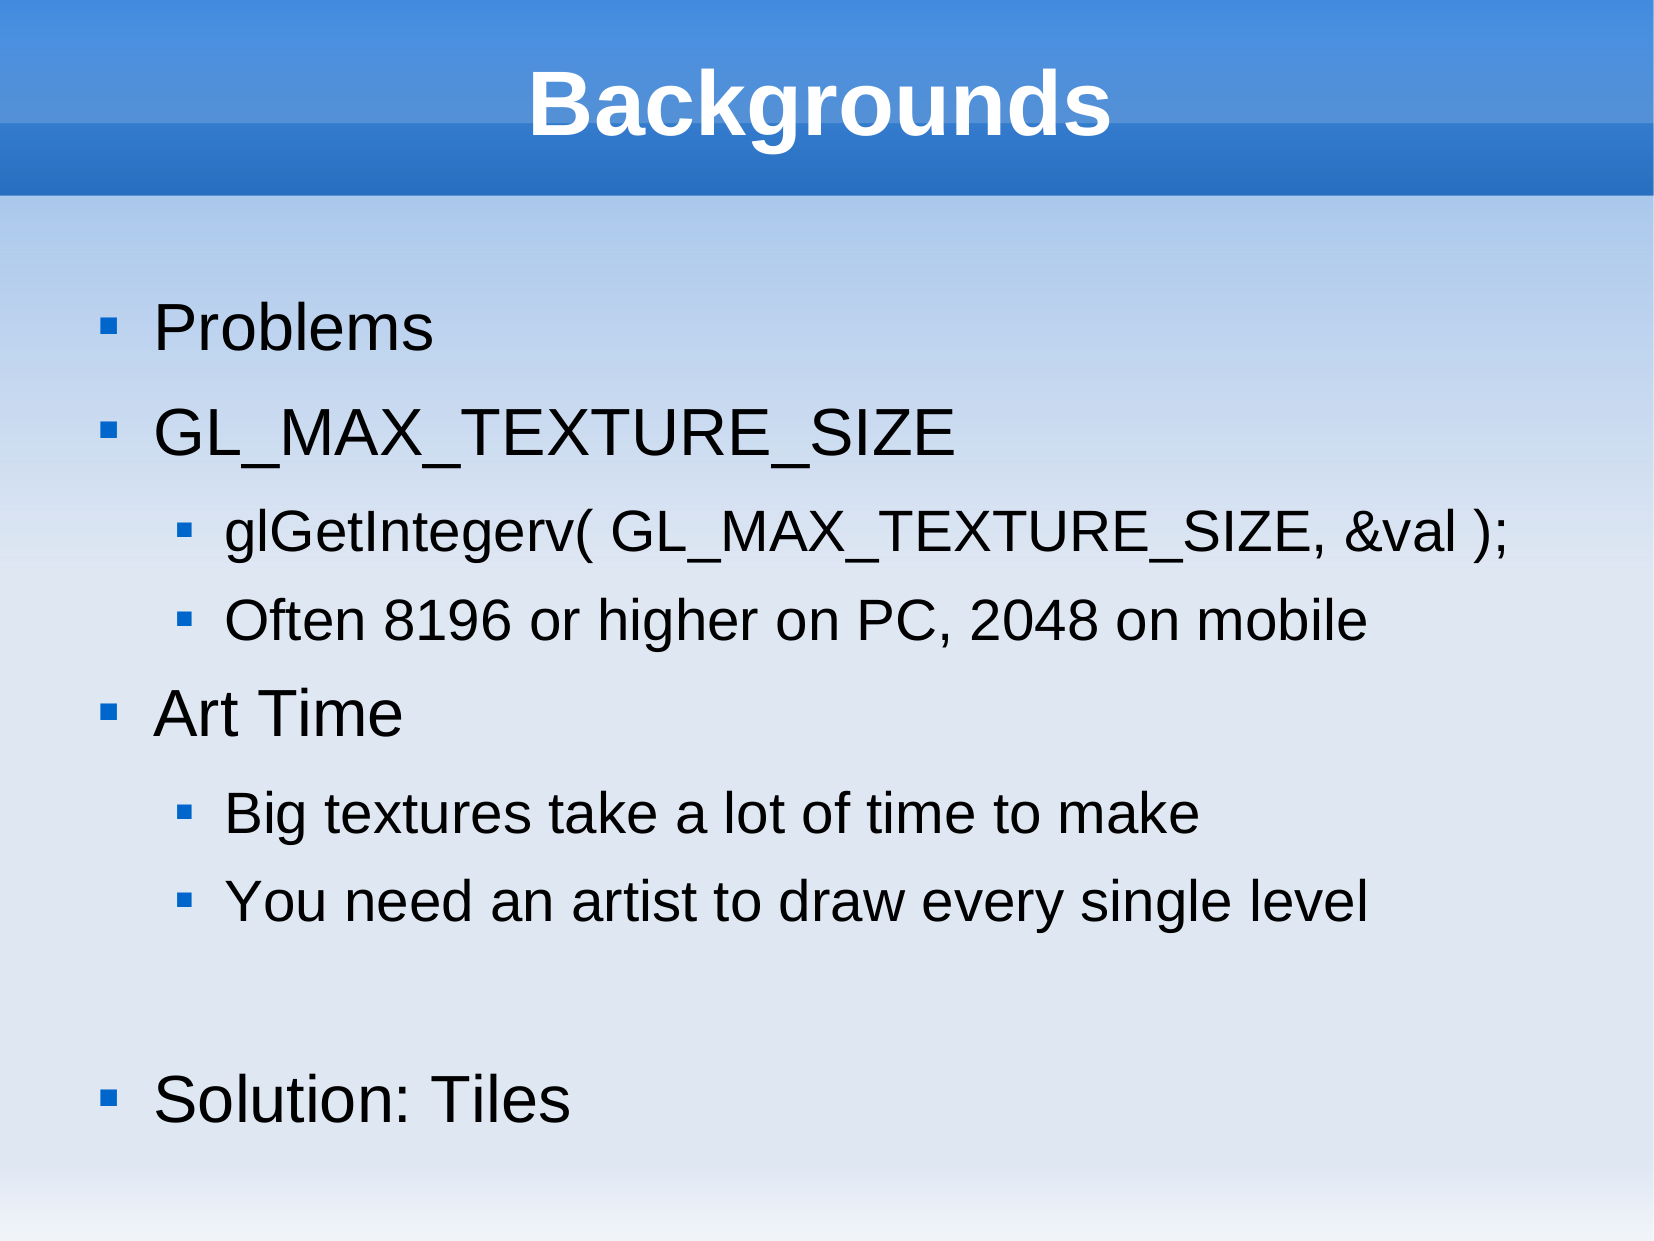

# Backgrounds
Problems
GL_MAX_TEXTURE_SIZE
glGetIntegerv( GL_MAX_TEXTURE_SIZE, &val );
Often 8196 or higher on PC, 2048 on mobile
Art Time
Big textures take a lot of time to make
You need an artist to draw every single level
Solution: Tiles